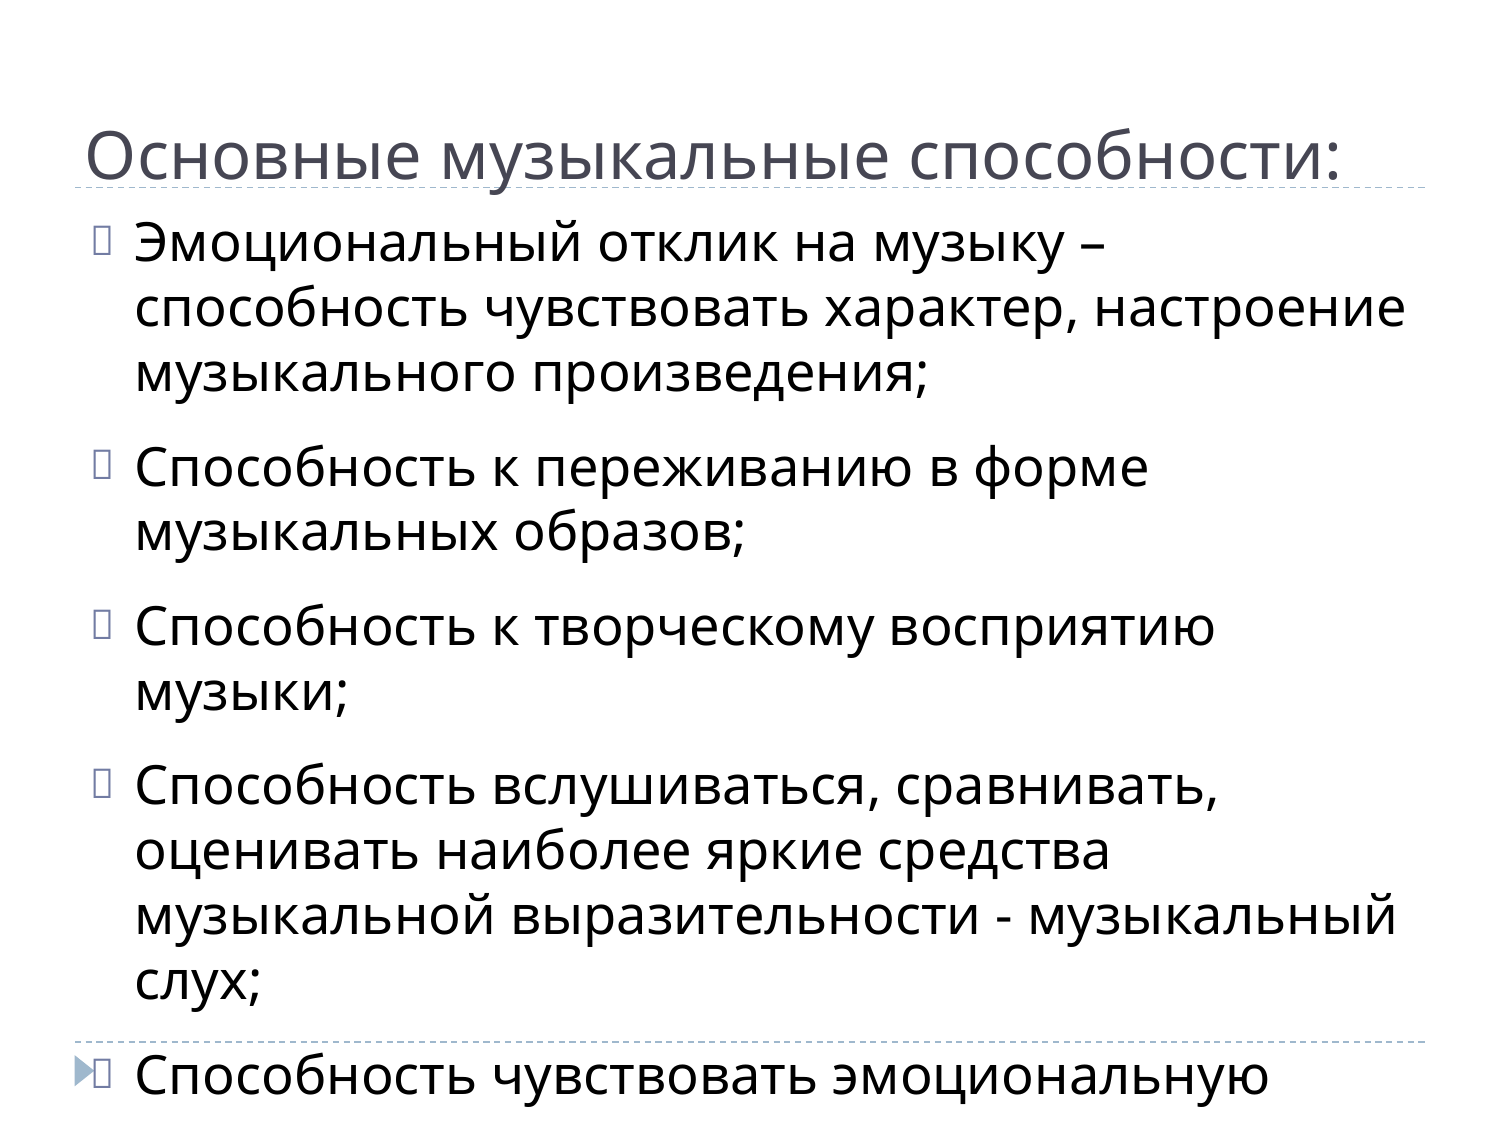

# Основные музыкальные способности:
Эмоциональный отклик на музыку – способность чувствовать характер, настроение музыкального произведения;
Способность к переживанию в форме музыкальных образов;
Способность к творческому восприятию музыки;
Способность вслушиваться, сравнивать, оценивать наиболее яркие средства музыкальной выразительности - музыкальный слух;
Способность чувствовать эмоциональную выразительность звуковысотного движения - ладовое чувство;
Способность активно – двигательного переживания музыки, ощущение его воспроизведения - чувство ритма.